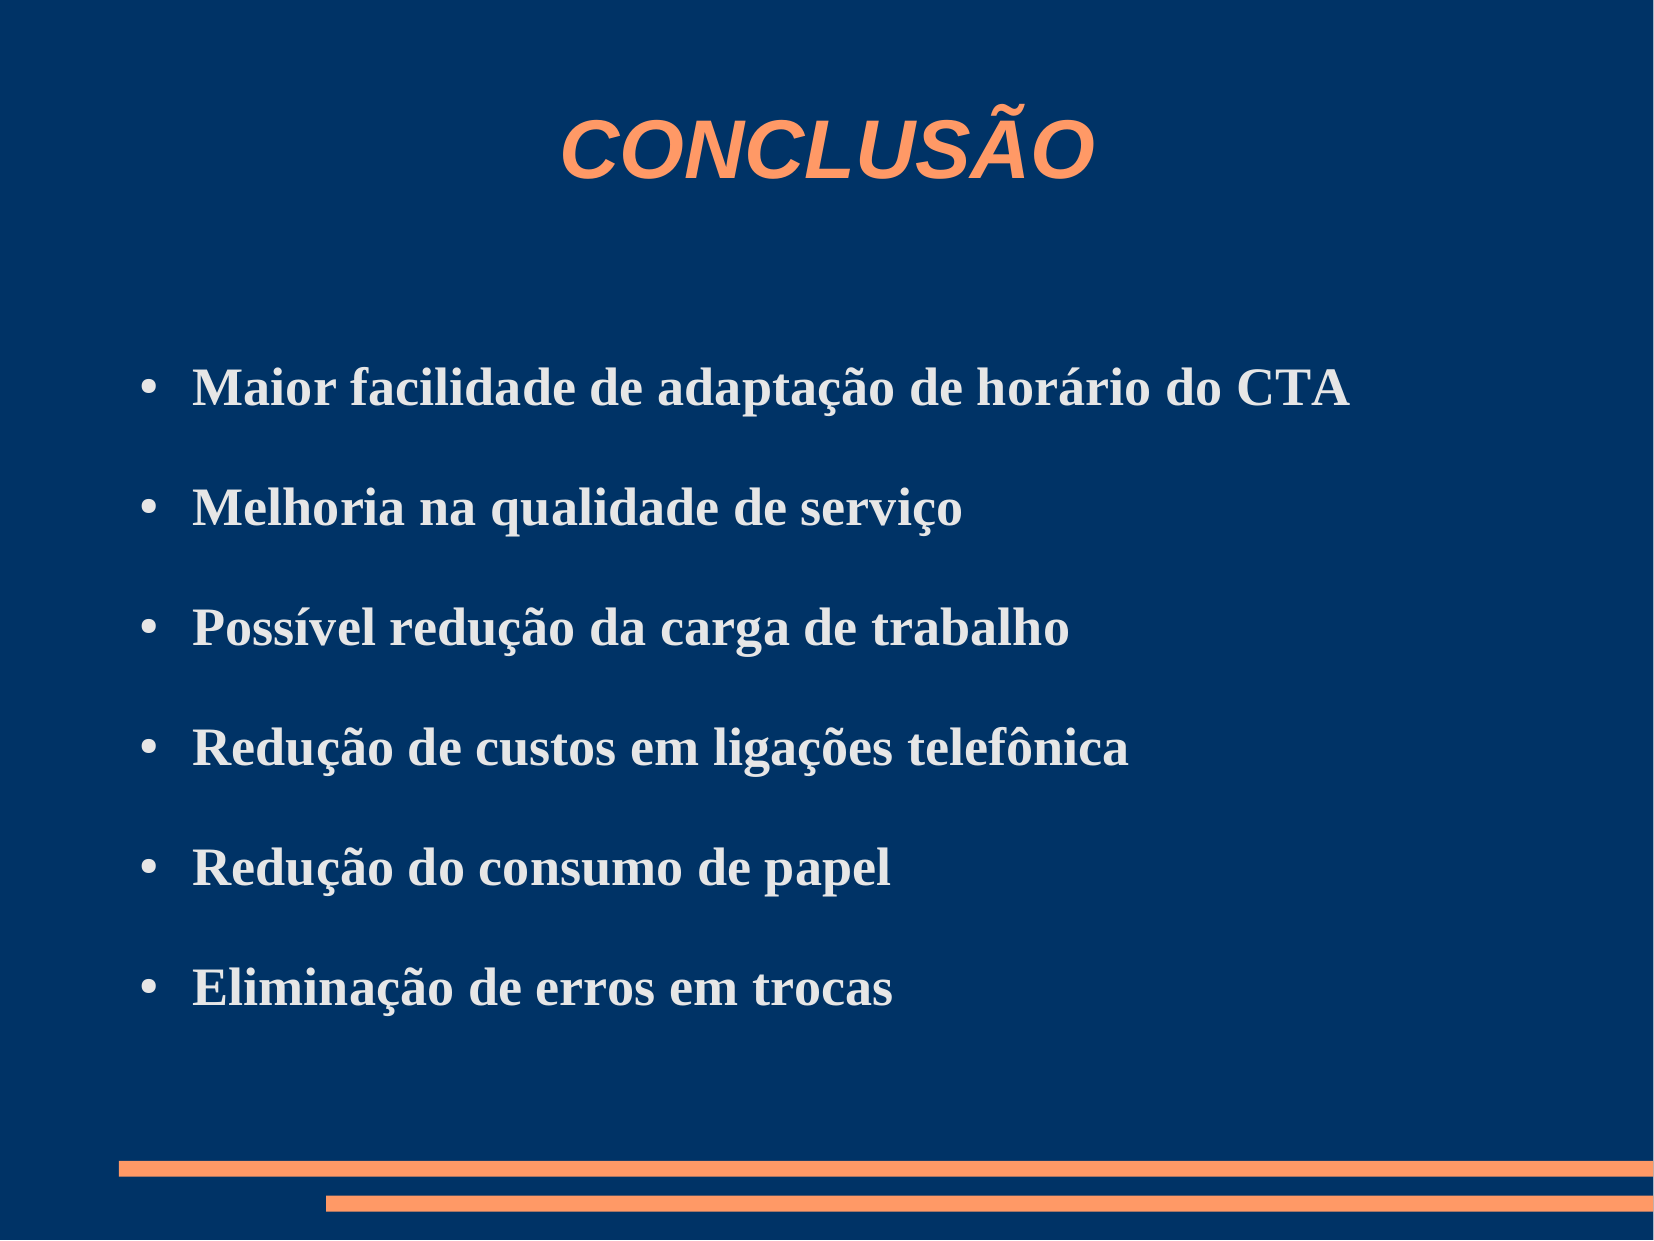

# CONCLUSÃO
Maior facilidade de adaptação de horário do CTA
Melhoria na qualidade de serviço
Possível redução da carga de trabalho
Redução de custos em ligações telefônica
Redução do consumo de papel
Eliminação de erros em trocas